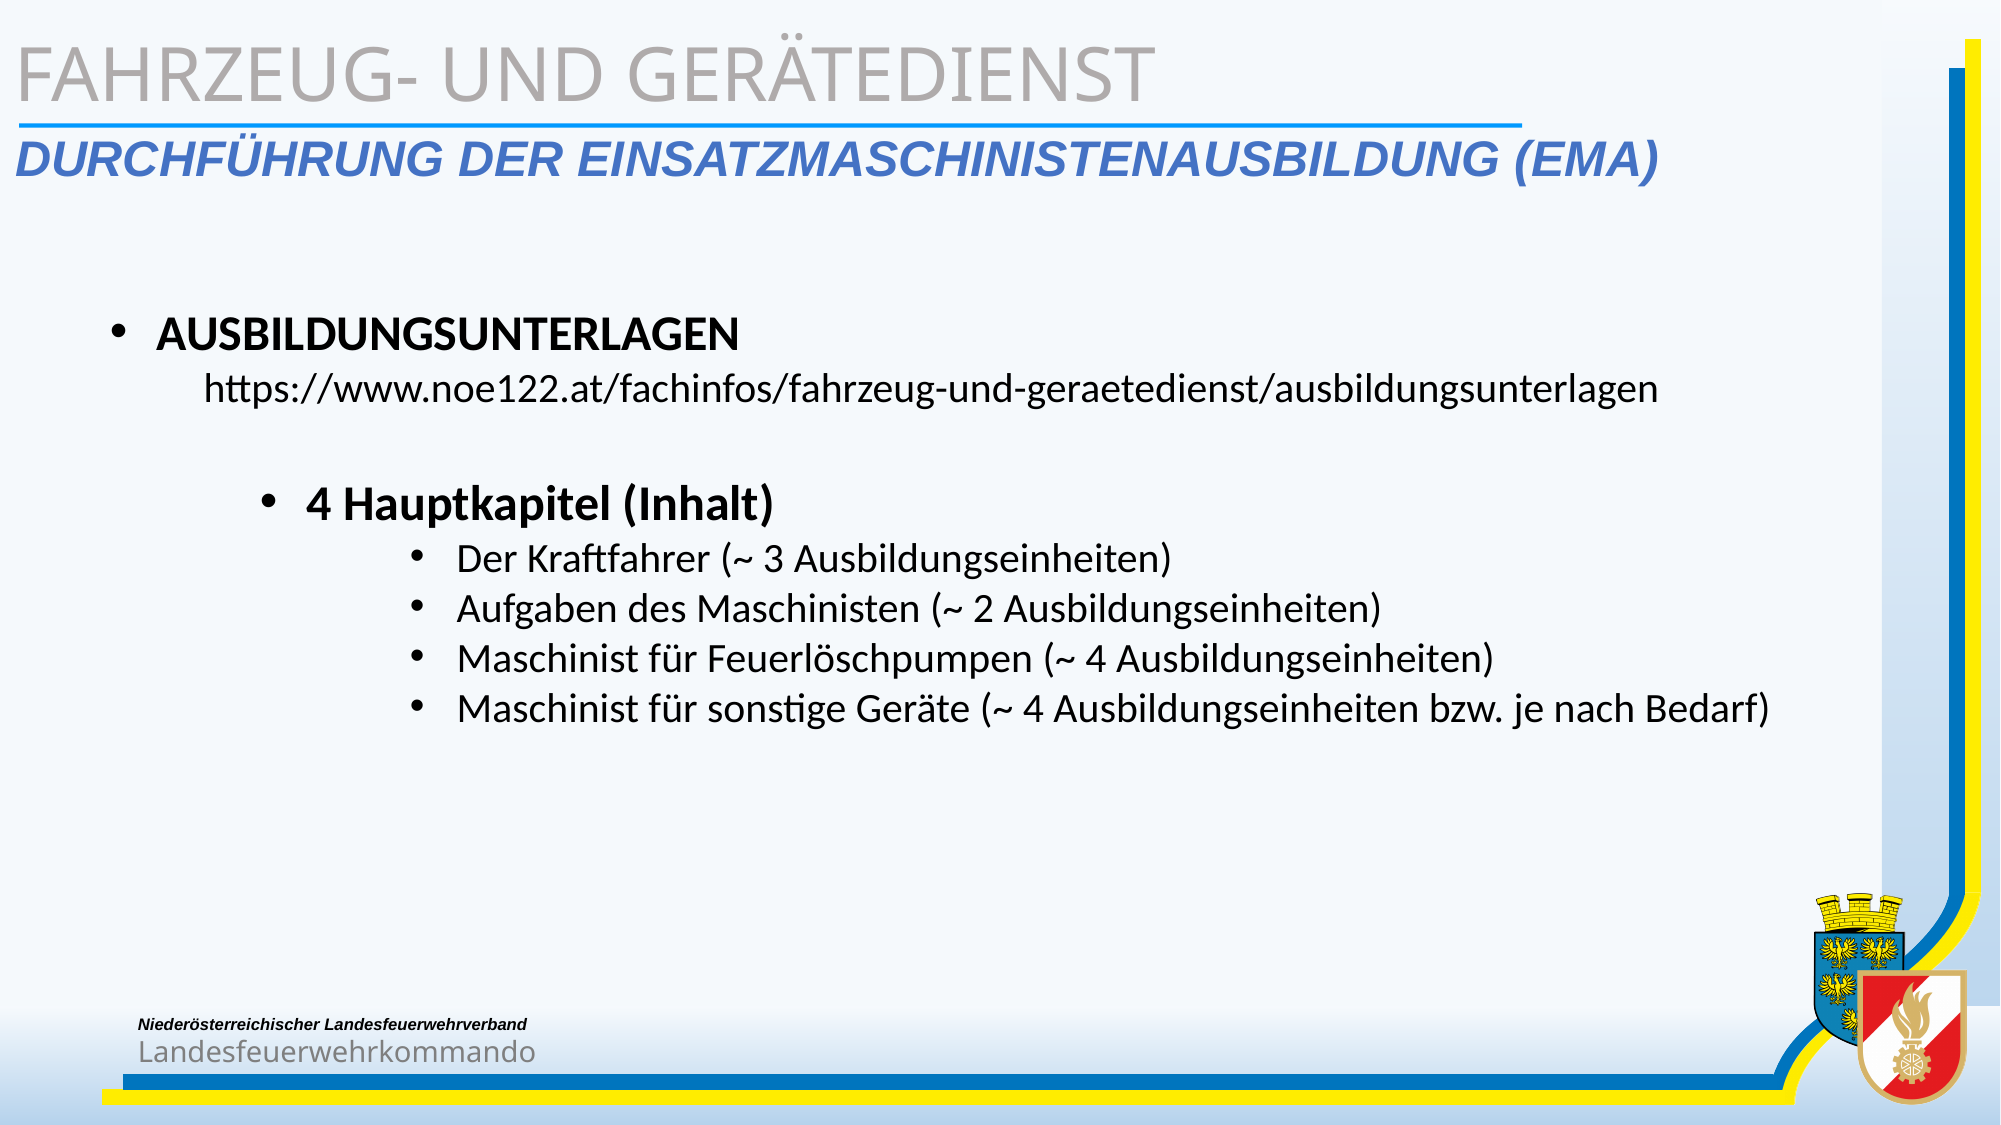

FAHRZEUG- UND GERÄTEDIENST
DURCHFÜHRUNG DER EINSATZMASCHINISTENAUSBILDUNG (EMA)
AUSBILDUNGSUNTERLAGEN
https://www.noe122.at/fachinfos/fahrzeug-und-geraetedienst/ausbildungsunterlagen
4 Hauptkapitel (Inhalt)
Der Kraftfahrer (~ 3 Ausbildungseinheiten)
Aufgaben des Maschinisten (~ 2 Ausbildungseinheiten)
Maschinist für Feuerlöschpumpen (~ 4 Ausbildungseinheiten)
Maschinist für sonstige Geräte (~ 4 Ausbildungseinheiten bzw. je nach Bedarf)